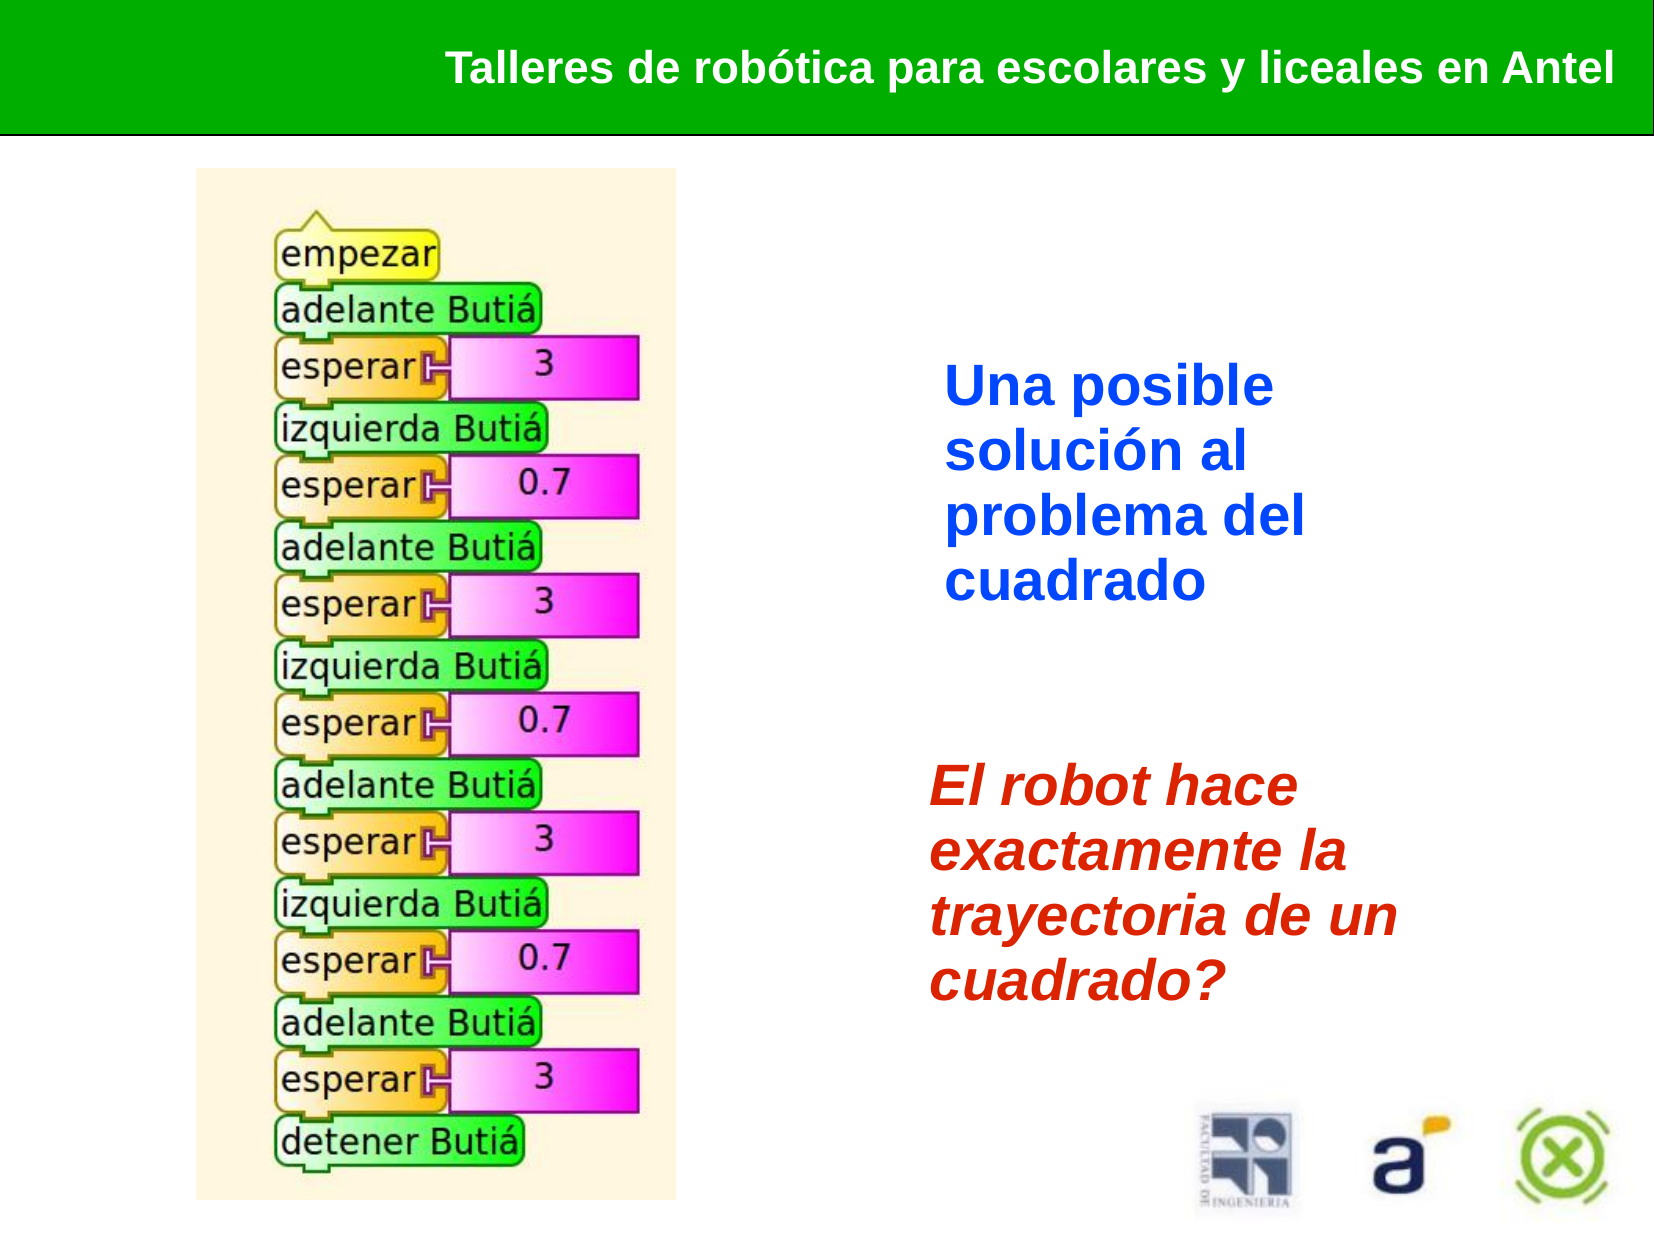

Talleres de robótica para escolares y liceales en Antel
Una posible solución al problema del cuadrado
El robot hace exactamente la trayectoria de un cuadrado?